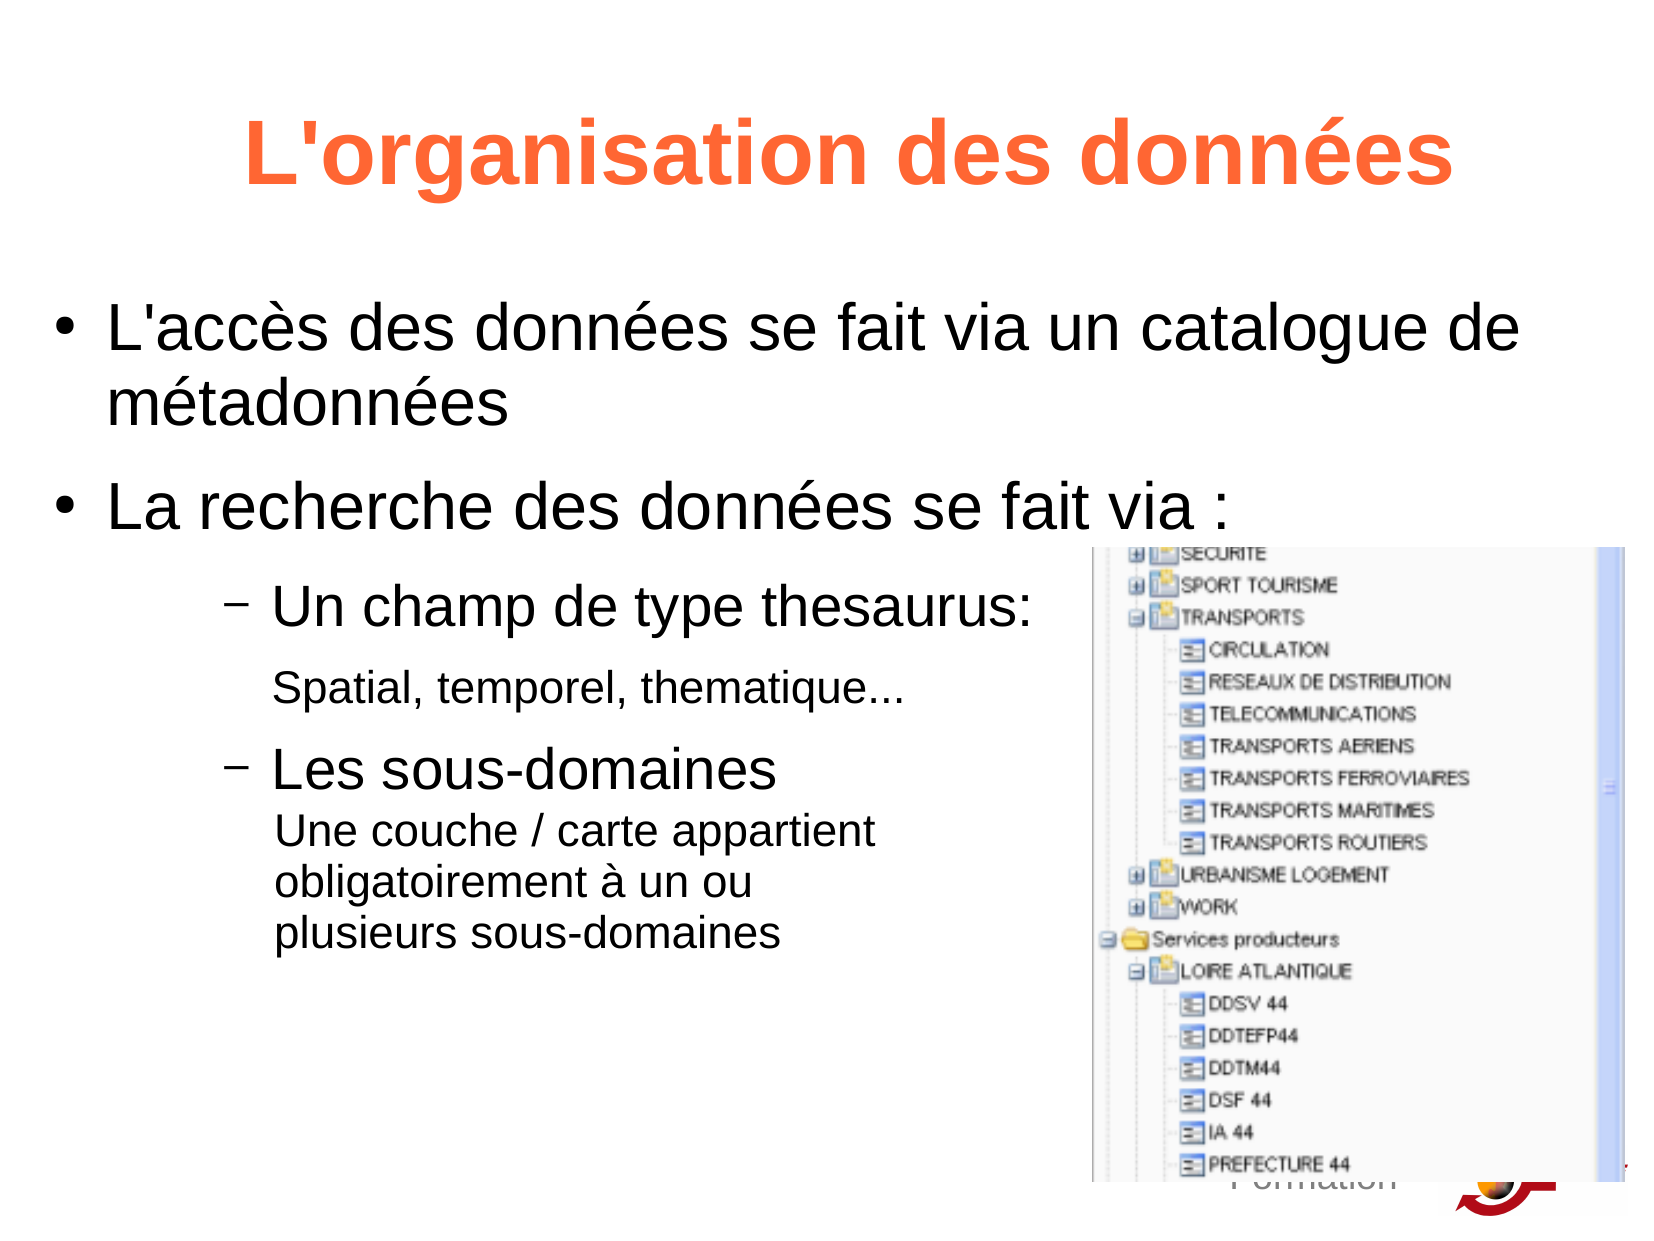

# L'organisation des données
L'accès des données se fait via un catalogue de métadonnées
La recherche des données se fait via :
Un champ de type thesaurus:
Spatial, temporel, thematique...
Les sous-domaines
Une couche / carte appartient
obligatoirement à un ou
plusieurs sous-domaines